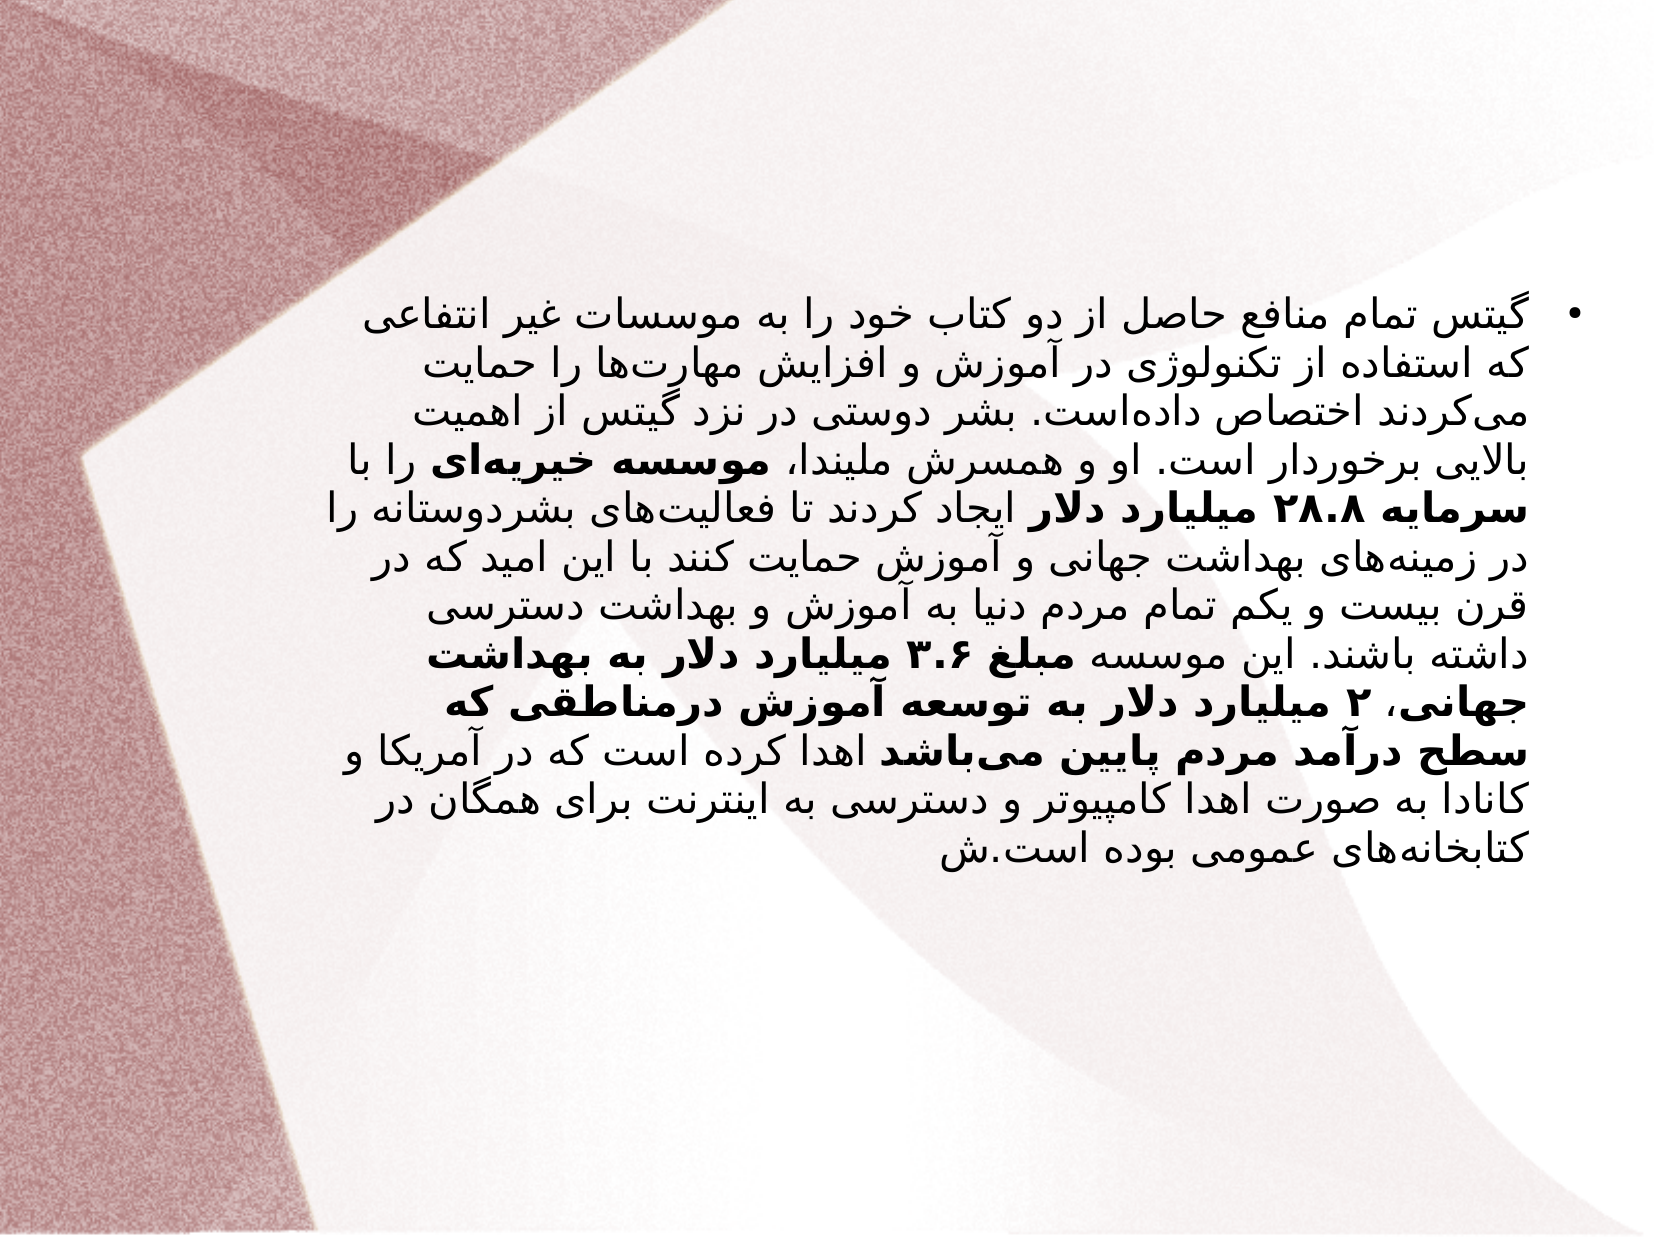

#
گیتس تمام منافع حاصل از دو کتاب خود را به موسسات غیر انتفاعی که استفاده از تکنولوژی در آموزش و افزایش مهارت‌ها را حمایت می‌کردند اختصاص داده‌است. بشر دوستی در نزد گیتس از اهمیت بالایی برخوردار است. او و همسرش ملیندا، موسسه خیریه‌ای را با سرمایه ۲۸.۸ میلیارد دلار ایجاد کردند تا فعالیت‌های بشردوستانه را در زمینه‌های بهداشت جهانی و آموزش حمایت کنند با این امید که در قرن بیست و یکم تمام مردم دنیا به آموزش و بهداشت دسترسی داشته باشند. این موسسه مبلغ ۳.۶ میلیارد دلار به بهداشت جهانی، ۲ میلیارد دلار به توسعه آموزش درمناطقی که سطح درآمد مردم پایین می‌باشد اهدا کرده است که در آمریکا و کانادا به صورت اهدا کامپیوتر و دسترسی به اینترنت برای همگان در کتابخانه‌های عمومی بوده است.ش